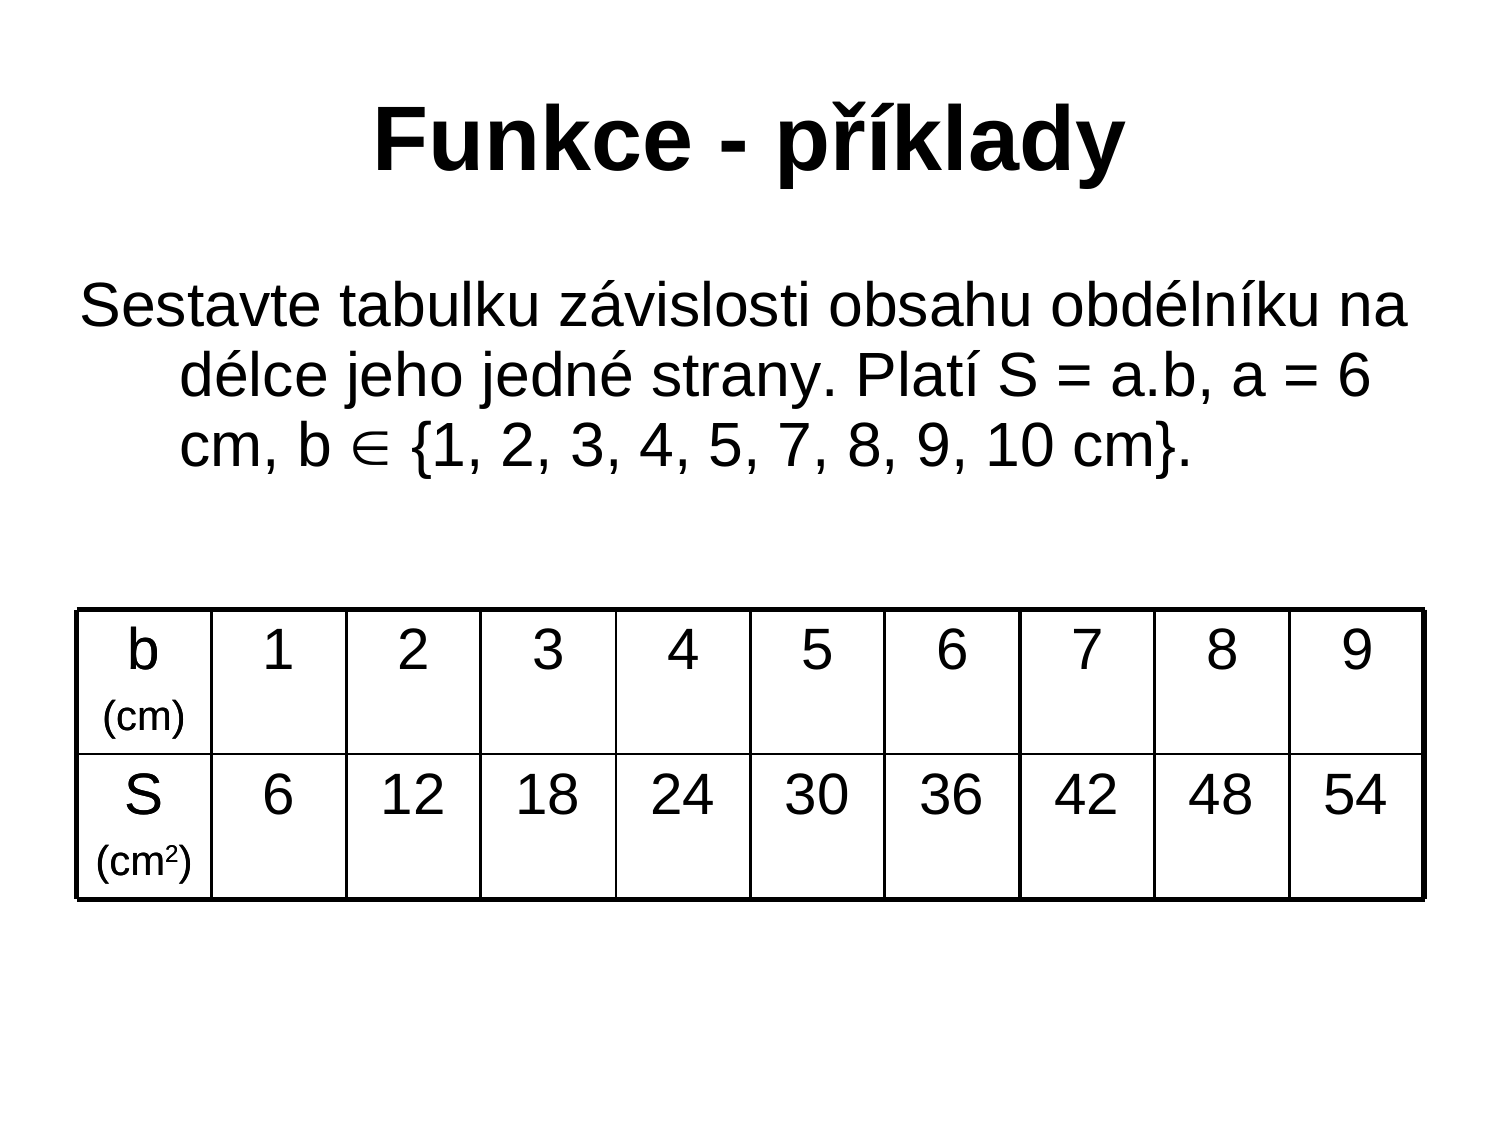

# Funkce - příklady
Sestavte tabulku závislosti obsahu obdélníku na délce jeho jedné strany. Platí S = a.b, a = 6 cm, b  {1, 2, 3, 4, 5, 7, 8, 9, 10 cm}.
b
(cm)
1
2
3
4
5
6
7
8
9
S
(cm2)
b
(cm)
S
(cm2)
6
12
18
24
30
36
42
48
54